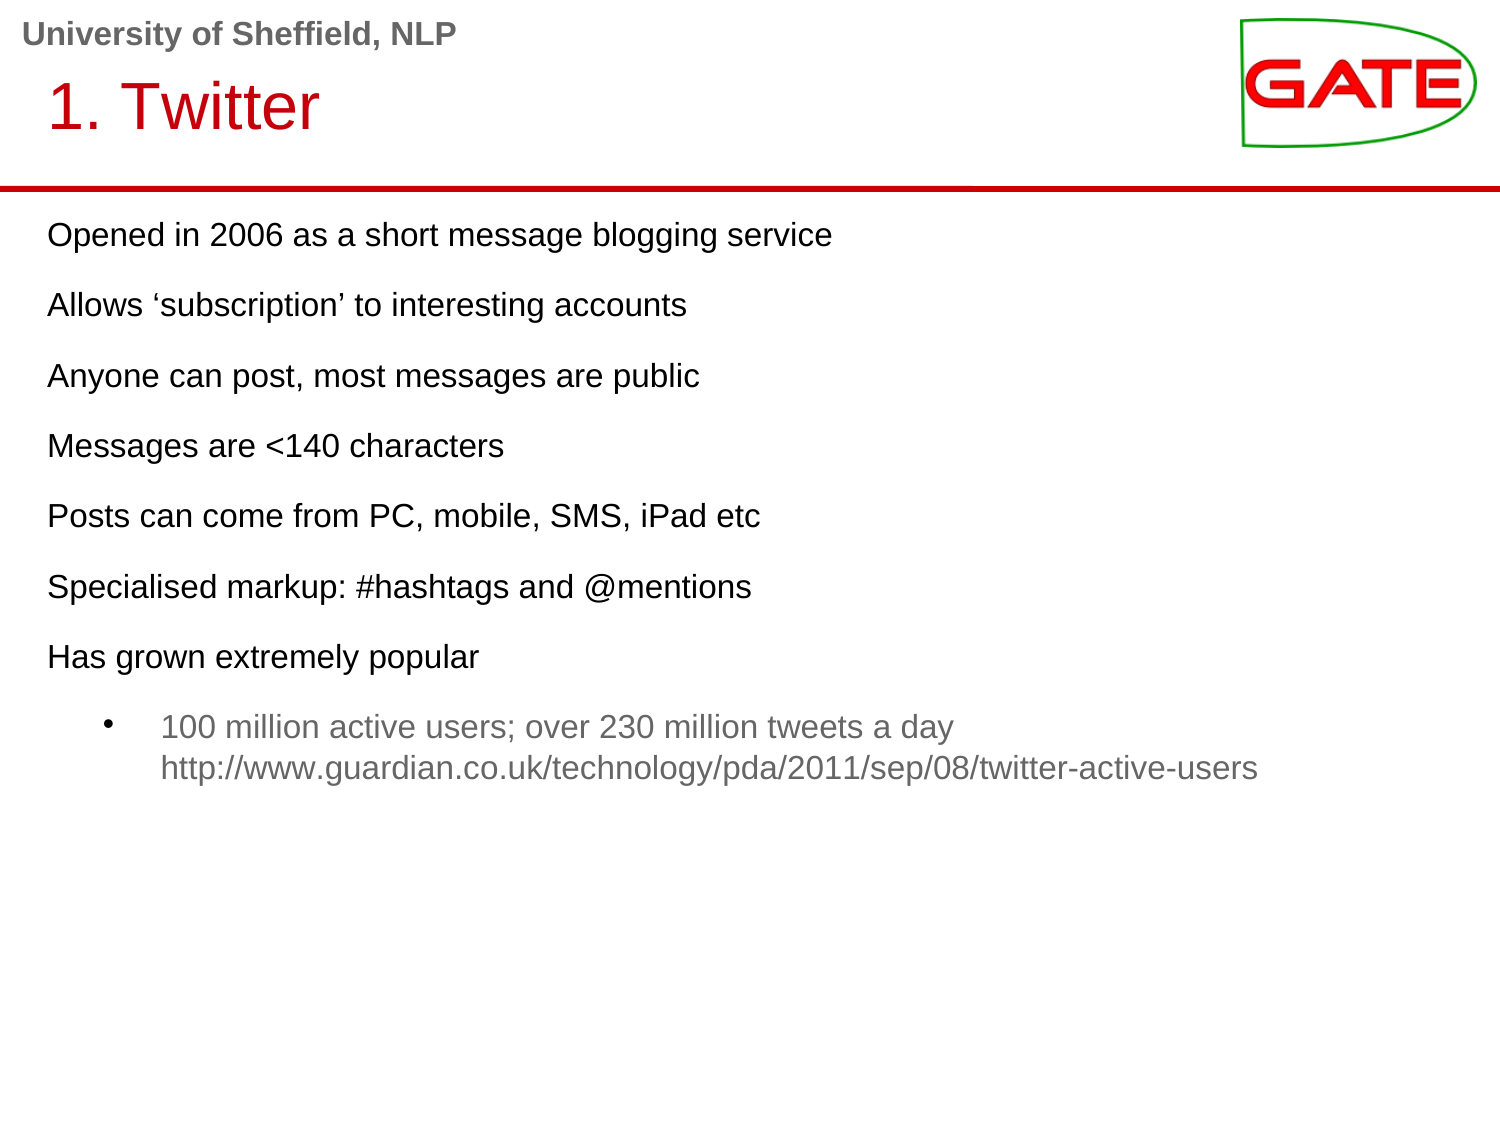

1. Twitter
Opened in 2006 as a short message blogging service
Allows ‘subscription’ to interesting accounts
Anyone can post, most messages are public
Messages are <140 characters
Posts can come from PC, mobile, SMS, iPad etc
Specialised markup: #hashtags and @mentions
Has grown extremely popular
100 million active users; over 230 million tweets a day http://www.guardian.co.uk/technology/pda/2011/sep/08/twitter-active-users